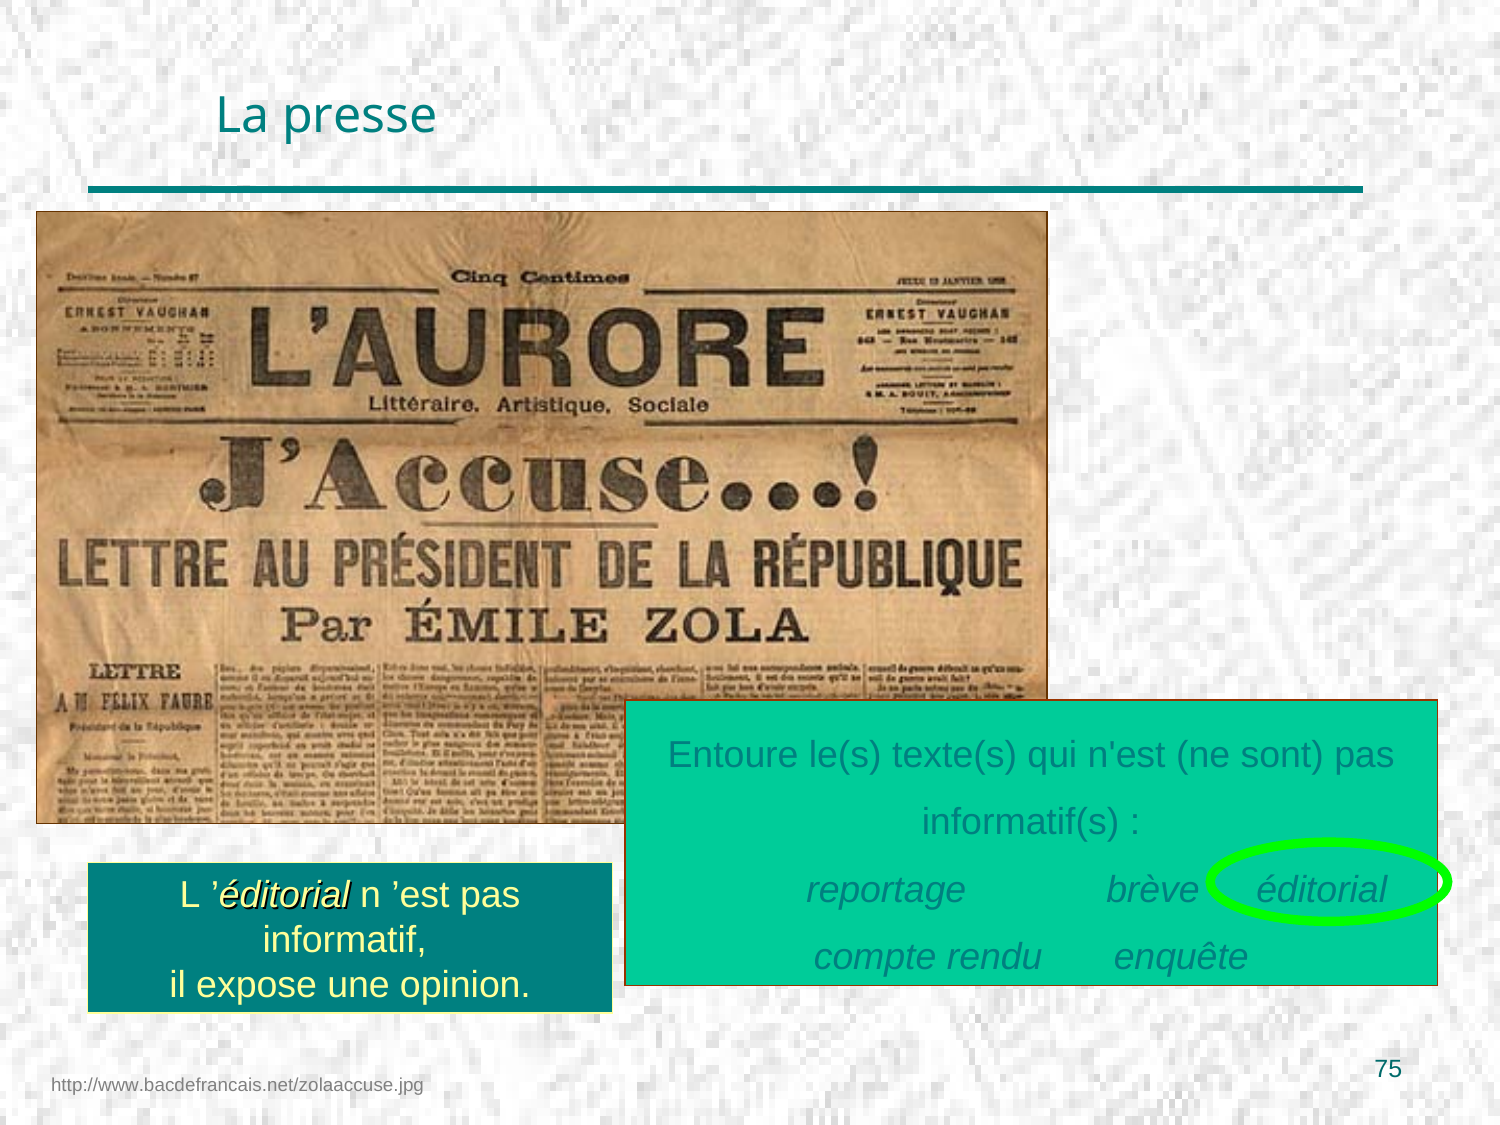

La presse
Entoure le(s) texte(s) qui n'est (ne sont) pas informatif(s) :
	reportage	brève	éditorial	compte rendu 	enquête
L ’éditorial n ’est pas informatif,
il expose une opinion.
75
http://www.bacdefrancais.net/zolaaccuse.jpg